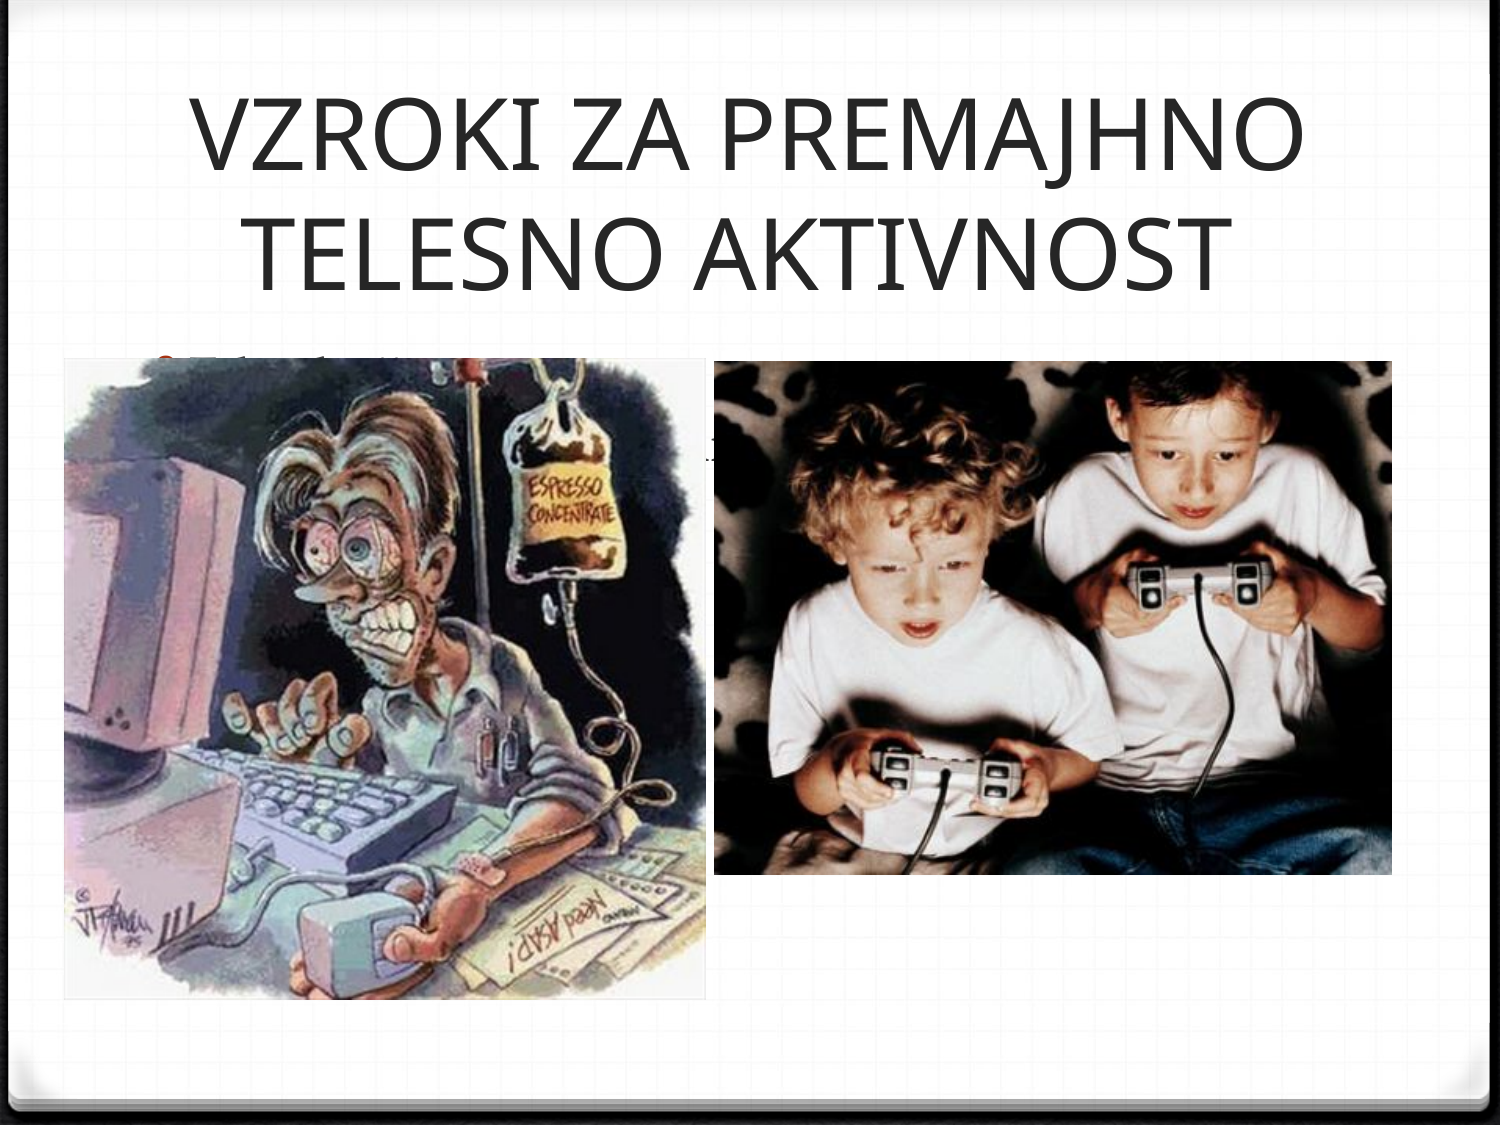

# VZROKI ZA PREMAJHNO TELESNO AKTIVNOST
Tehnologija,
Drugačne življenjske vrednote,
Nezanimanje,
Stres.